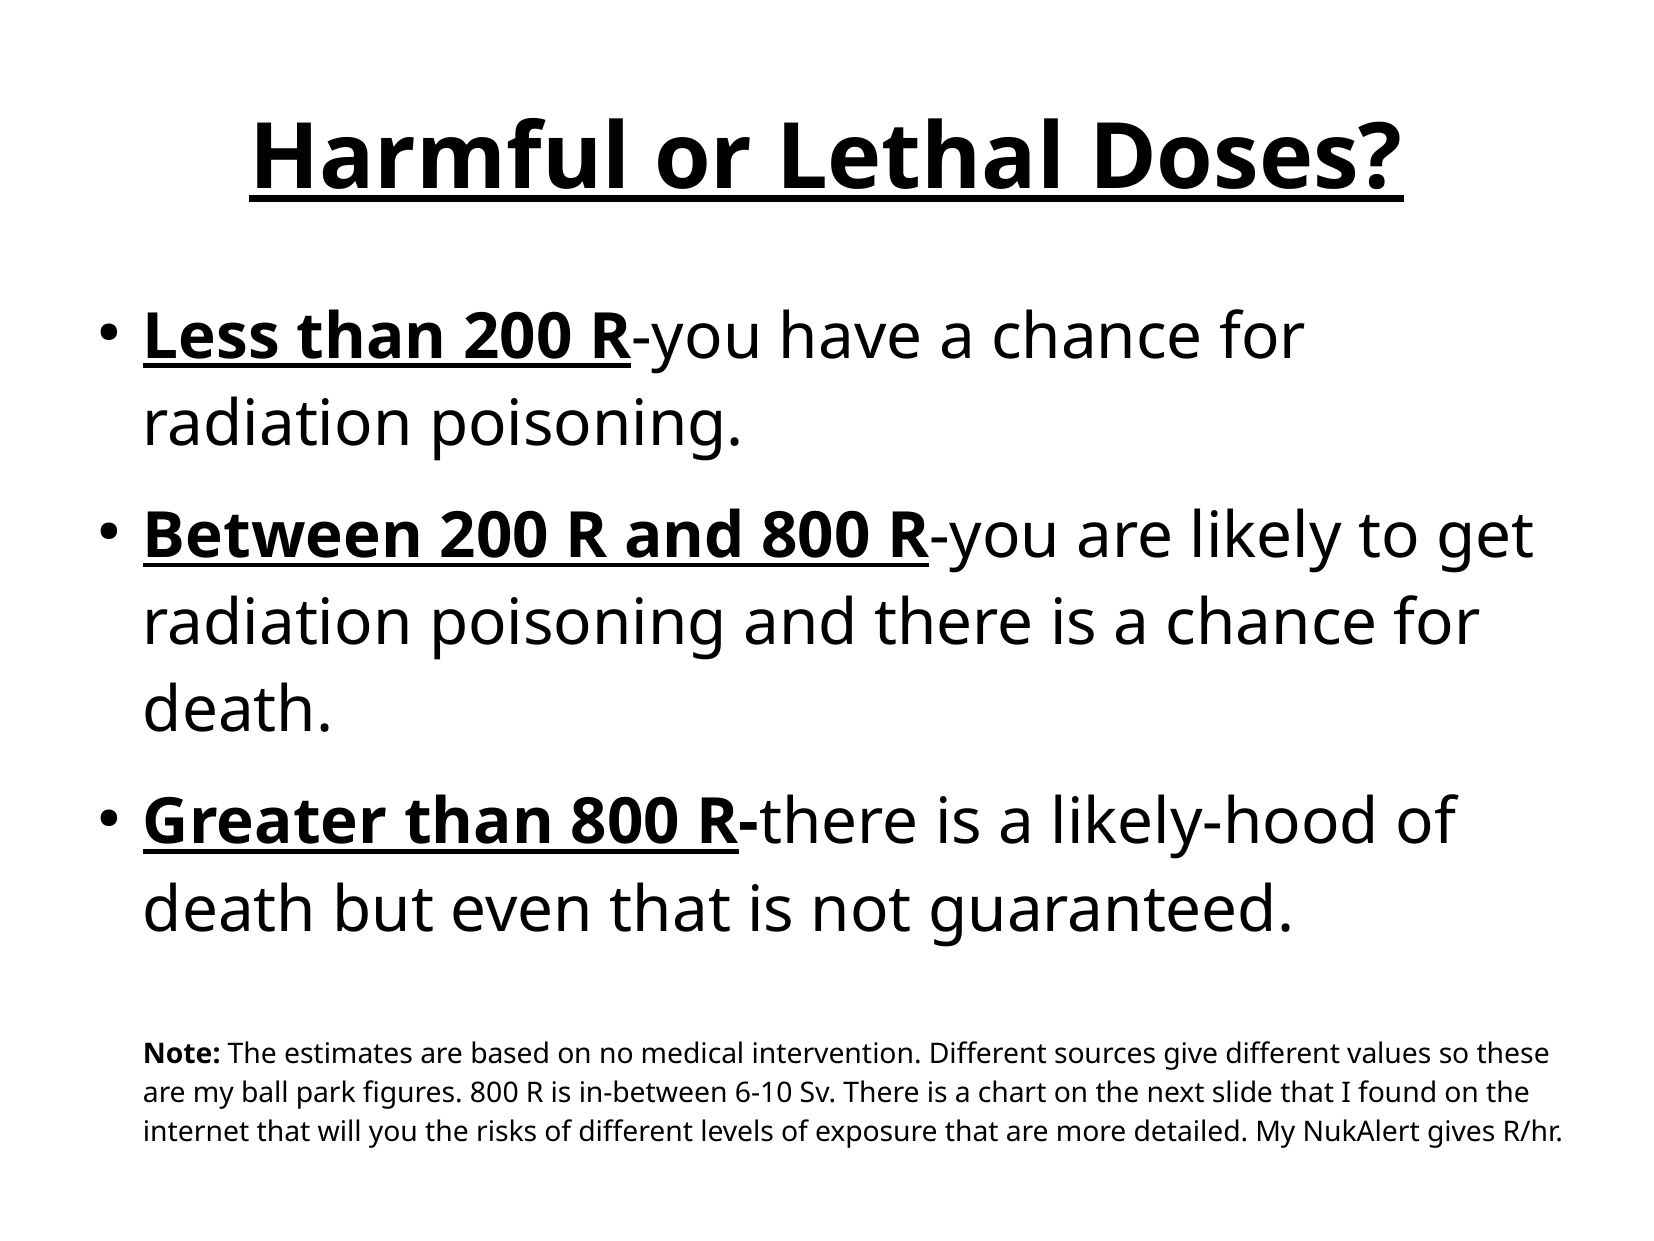

# Harmful or Lethal Doses?
Less than 200 R-you have a chance for radiation poisoning.
Between 200 R and 800 R-you are likely to get radiation poisoning and there is a chance for death.
Greater than 800 R-there is a likely-hood of death but even that is not guaranteed.
Note: The estimates are based on no medical intervention. Different sources give different values so these are my ball park figures. 800 R is in-between 6-10 Sv. There is a chart on the next slide that I found on the internet that will you the risks of different levels of exposure that are more detailed. My NukAlert gives R/hr.